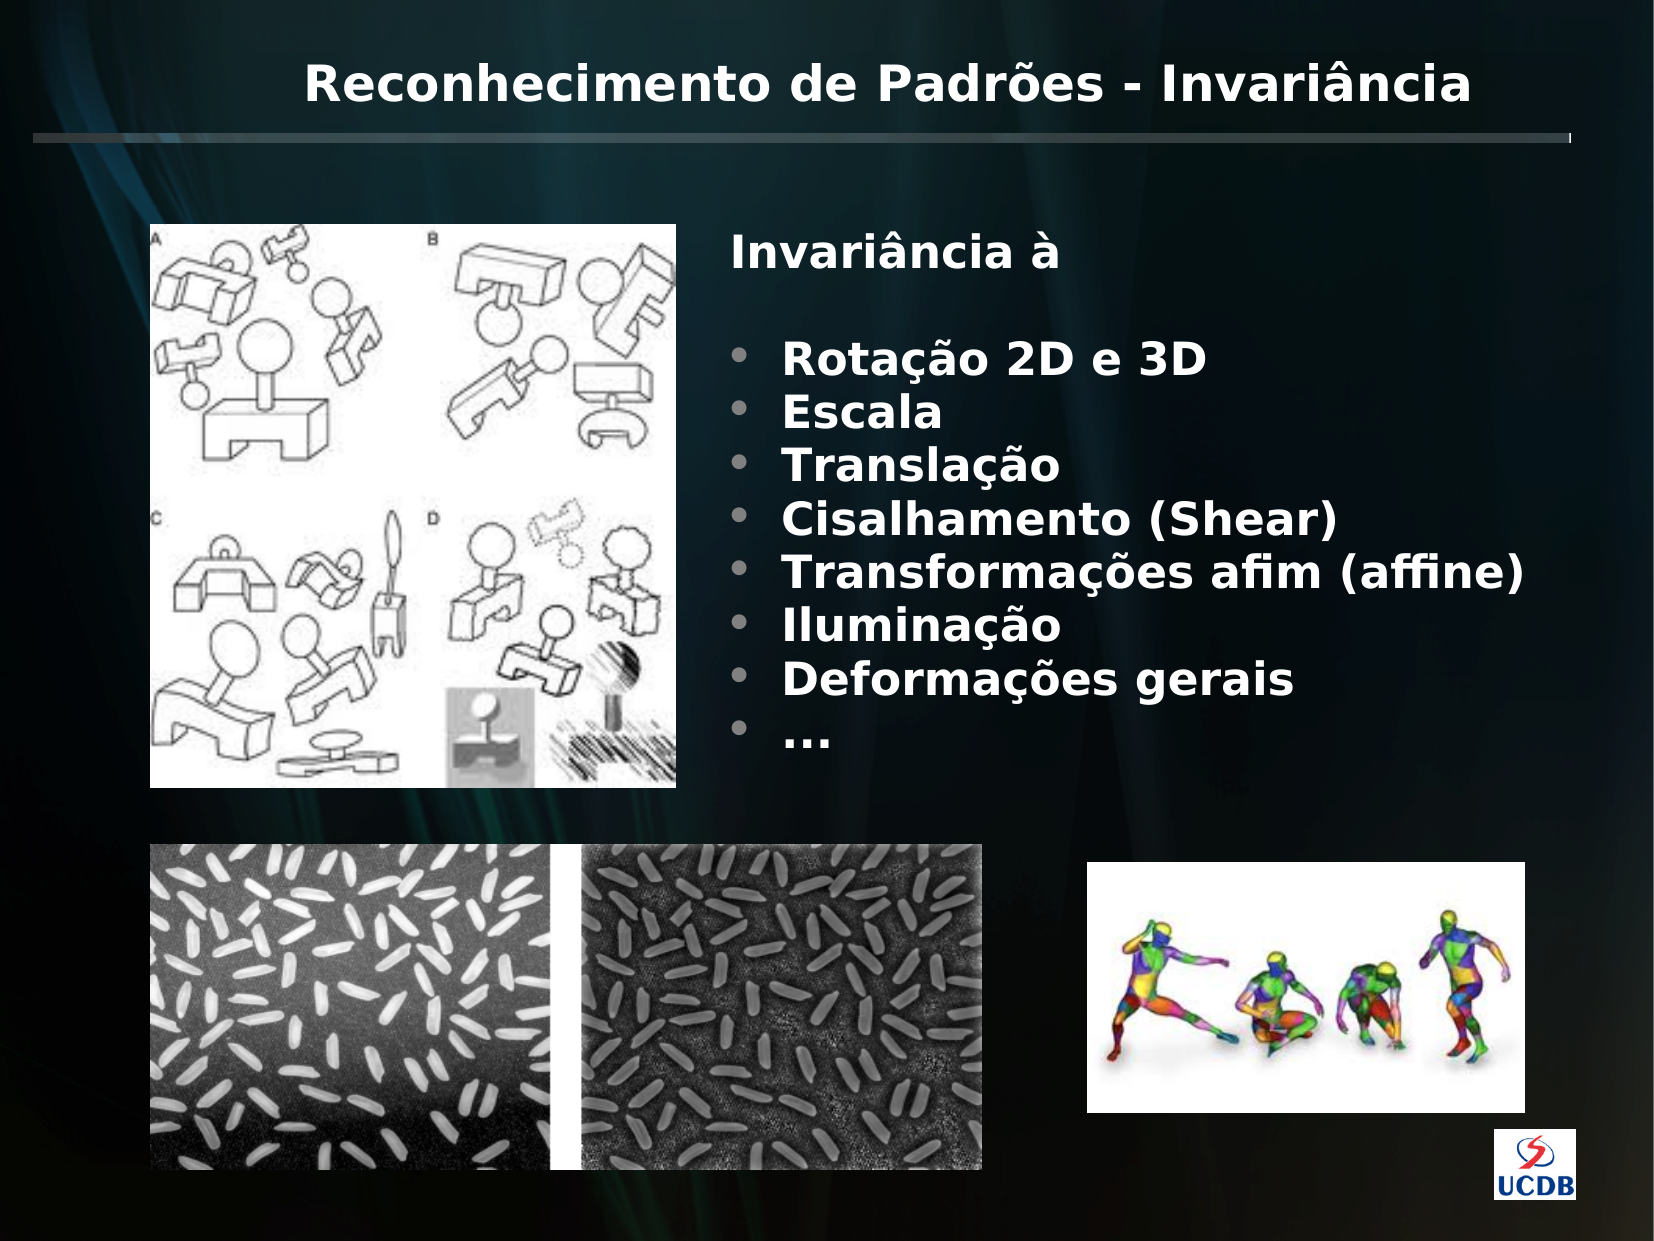

Reconhecimento de Padrões - Invariância
Invariância à
Rotação 2D e 3D
Escala
Translação
Cisalhamento (Shear)
Transformações afim (affine)
Iluminação
Deformações gerais
...